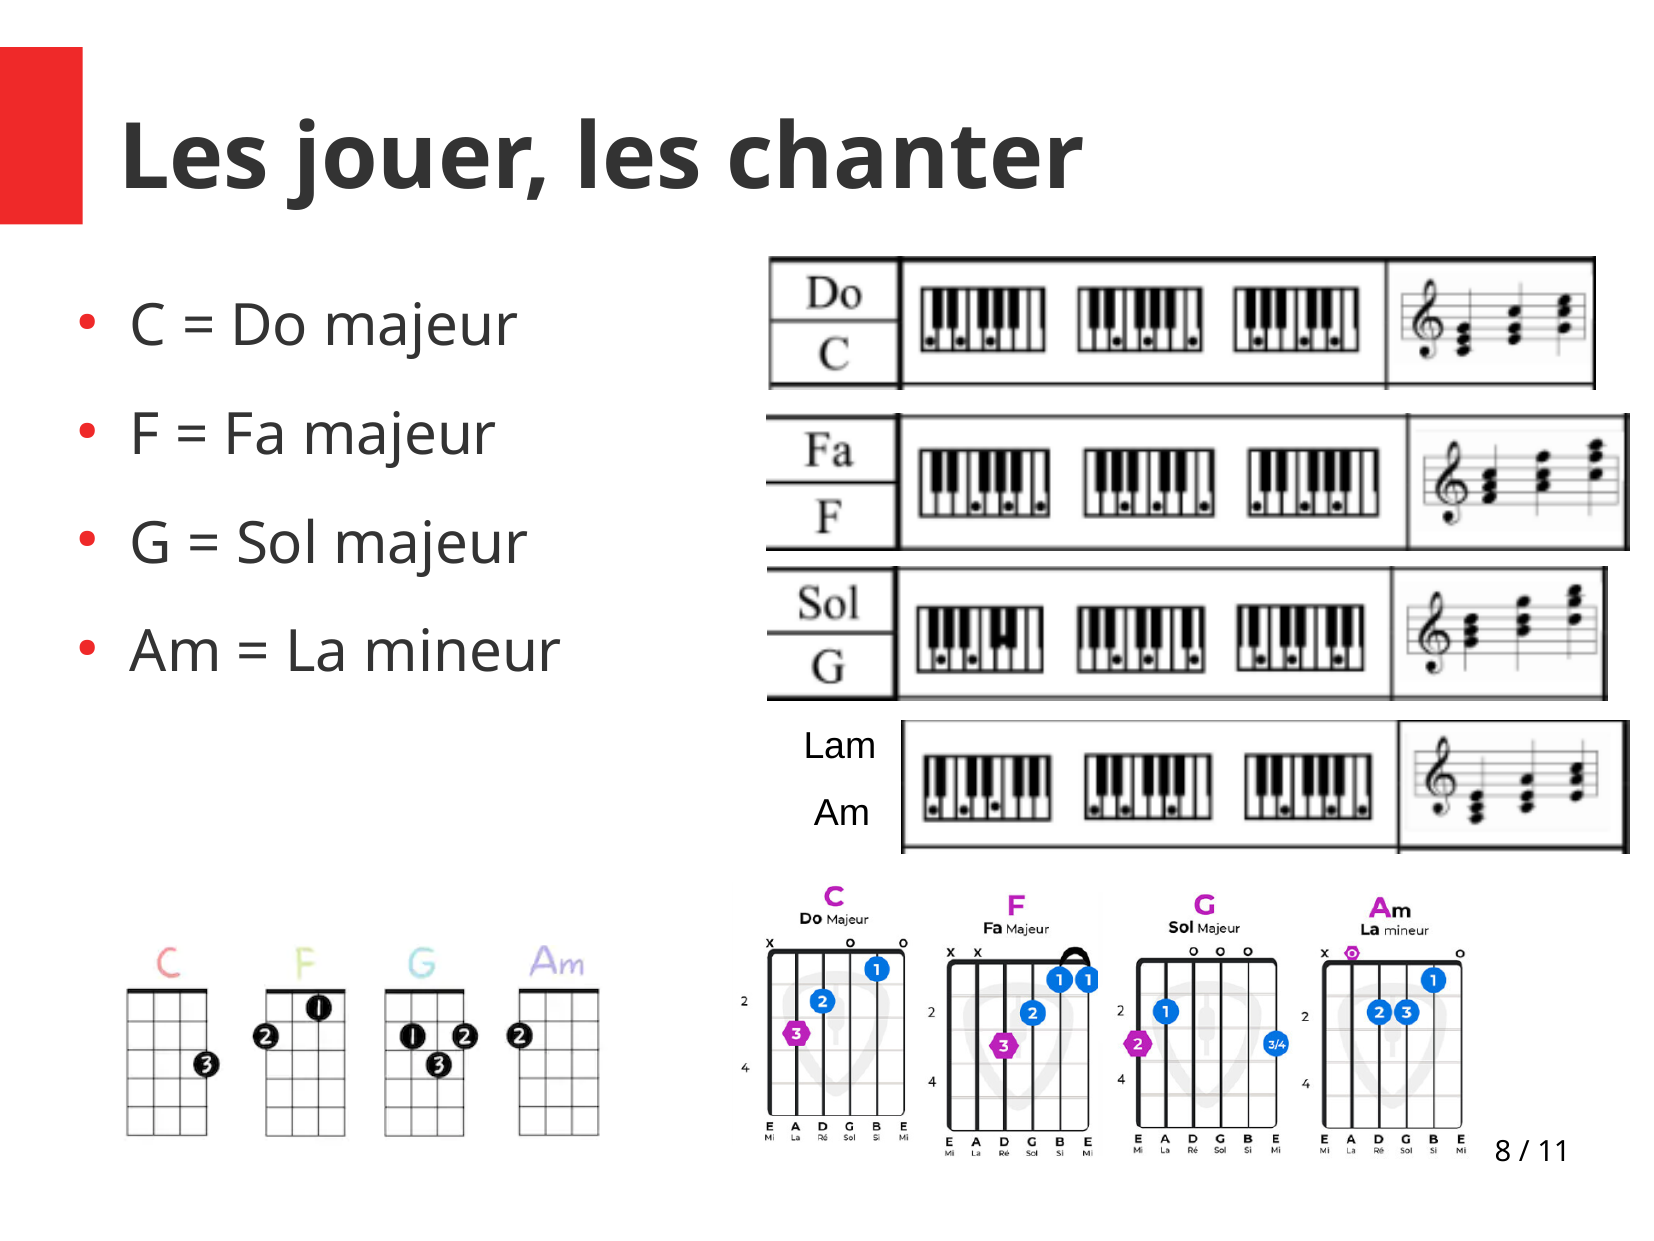

# Les jouer, les chanter
C = Do majeur
F = Fa majeur
G = Sol majeur
Am = La mineur
| Lam |
| --- |
| Am |
8